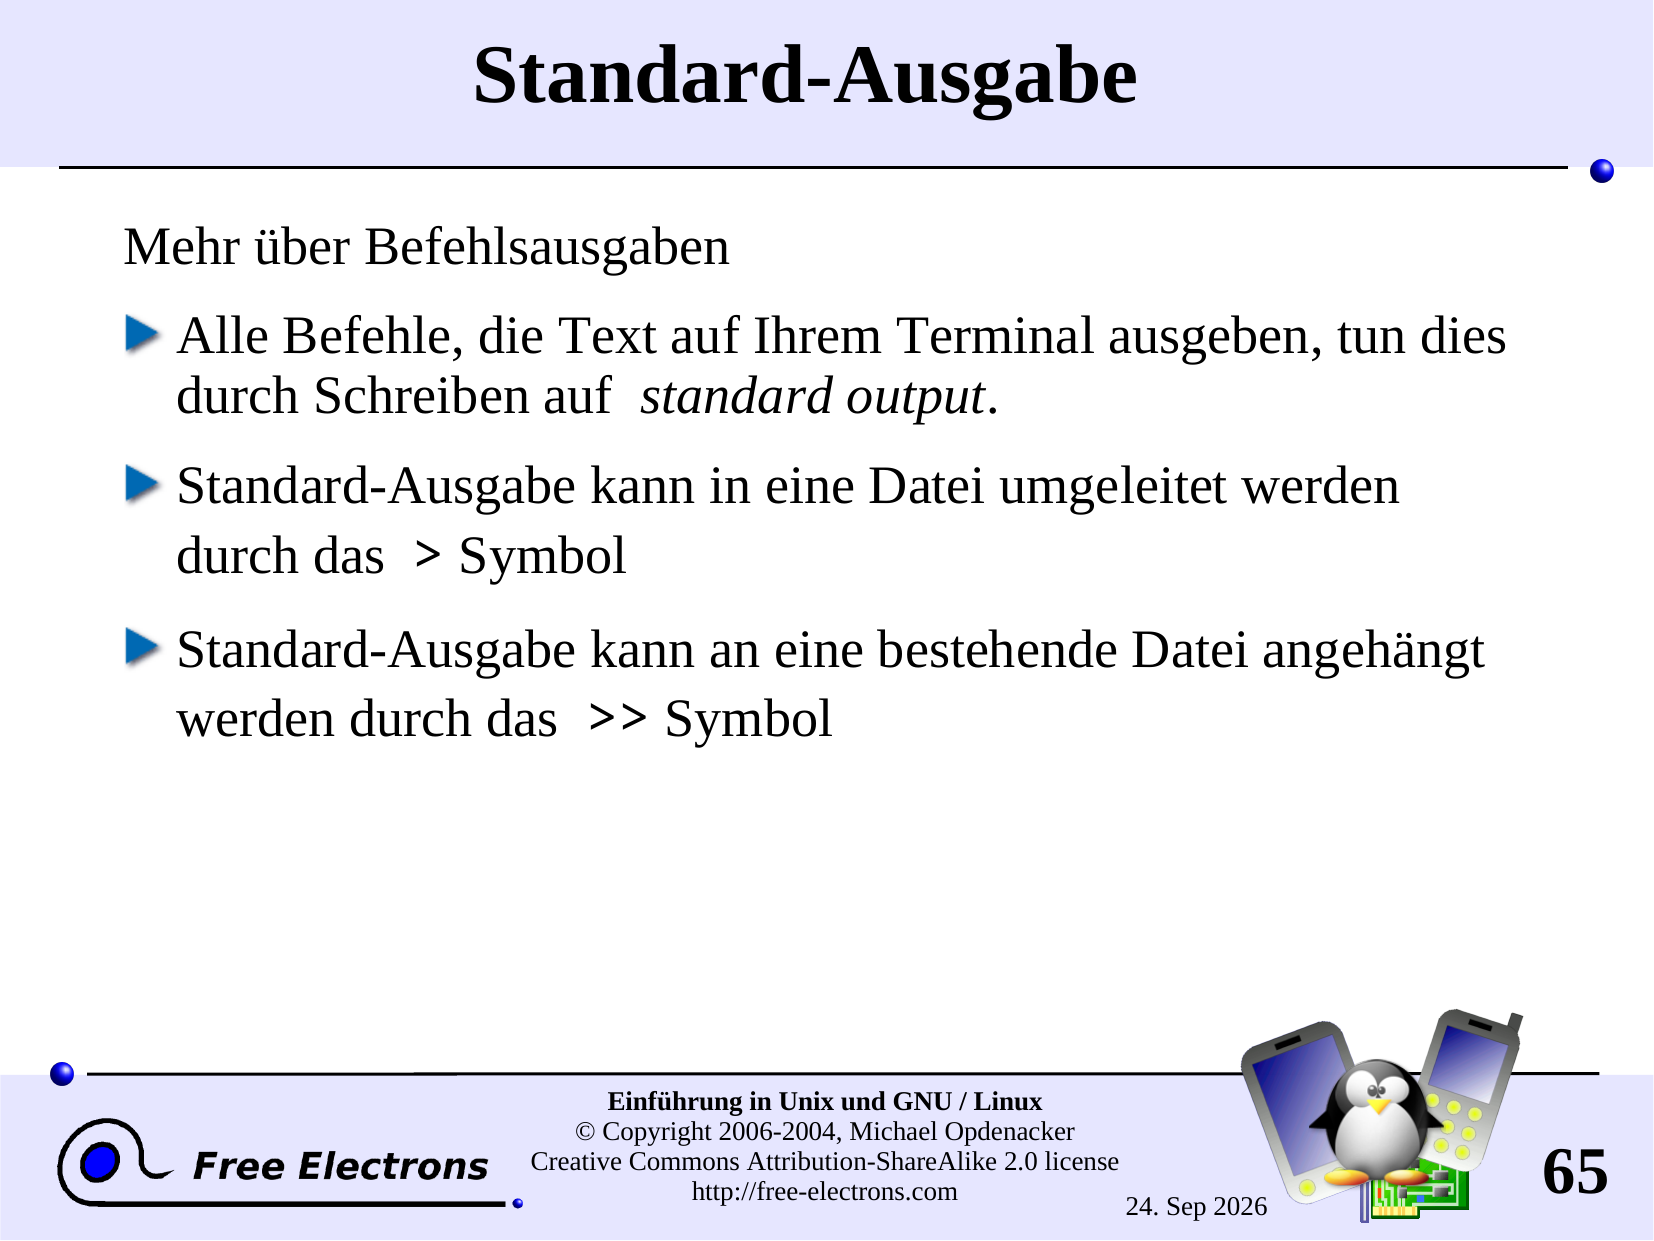

# Standard-Ausgabe
Mehr über Befehlsausgaben
Alle Befehle, die Text auf Ihrem Terminal ausgeben, tun dies durch Schreiben auf standard output.
Standard-Ausgabe kann in eine Datei umgeleitet werden durch das > Symbol
Standard-Ausgabe kann an eine bestehende Datei angehängt werden durch das >> Symbol